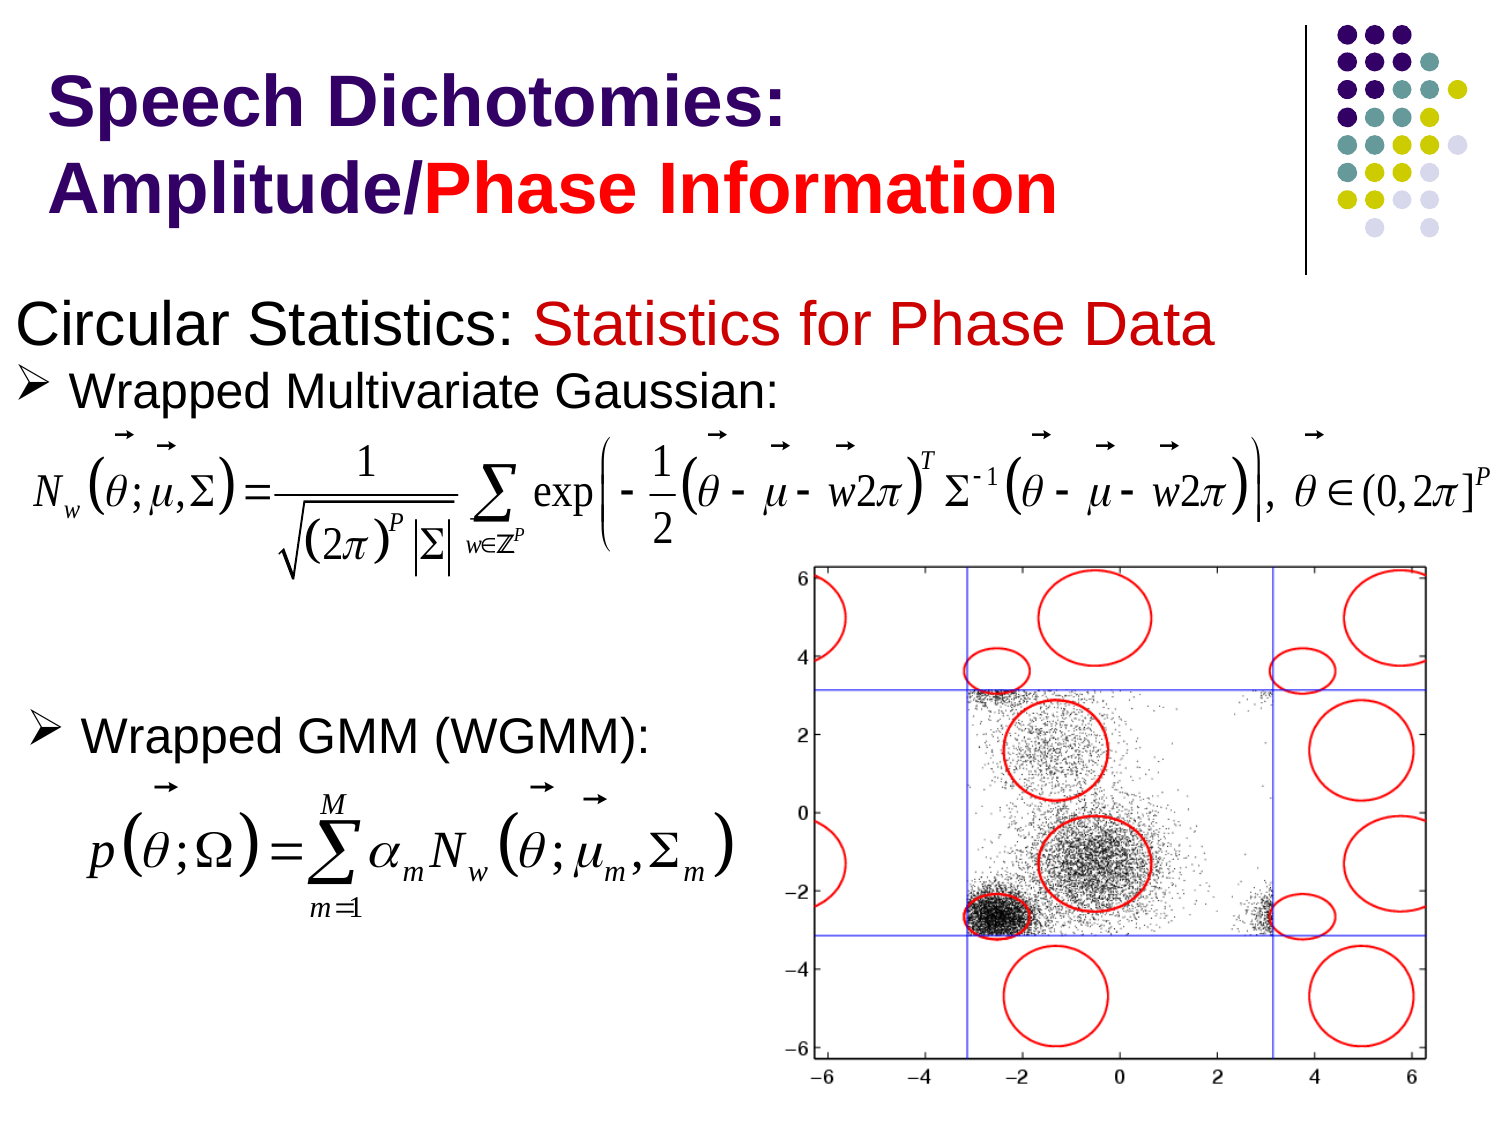

Speech Dichotomies:
Amplitude/Phase Information
# Circular Statistics: Statistics for Phase Data
 Wrapped Multivariate Gaussian:
 Wrapped GMM (WGMM):